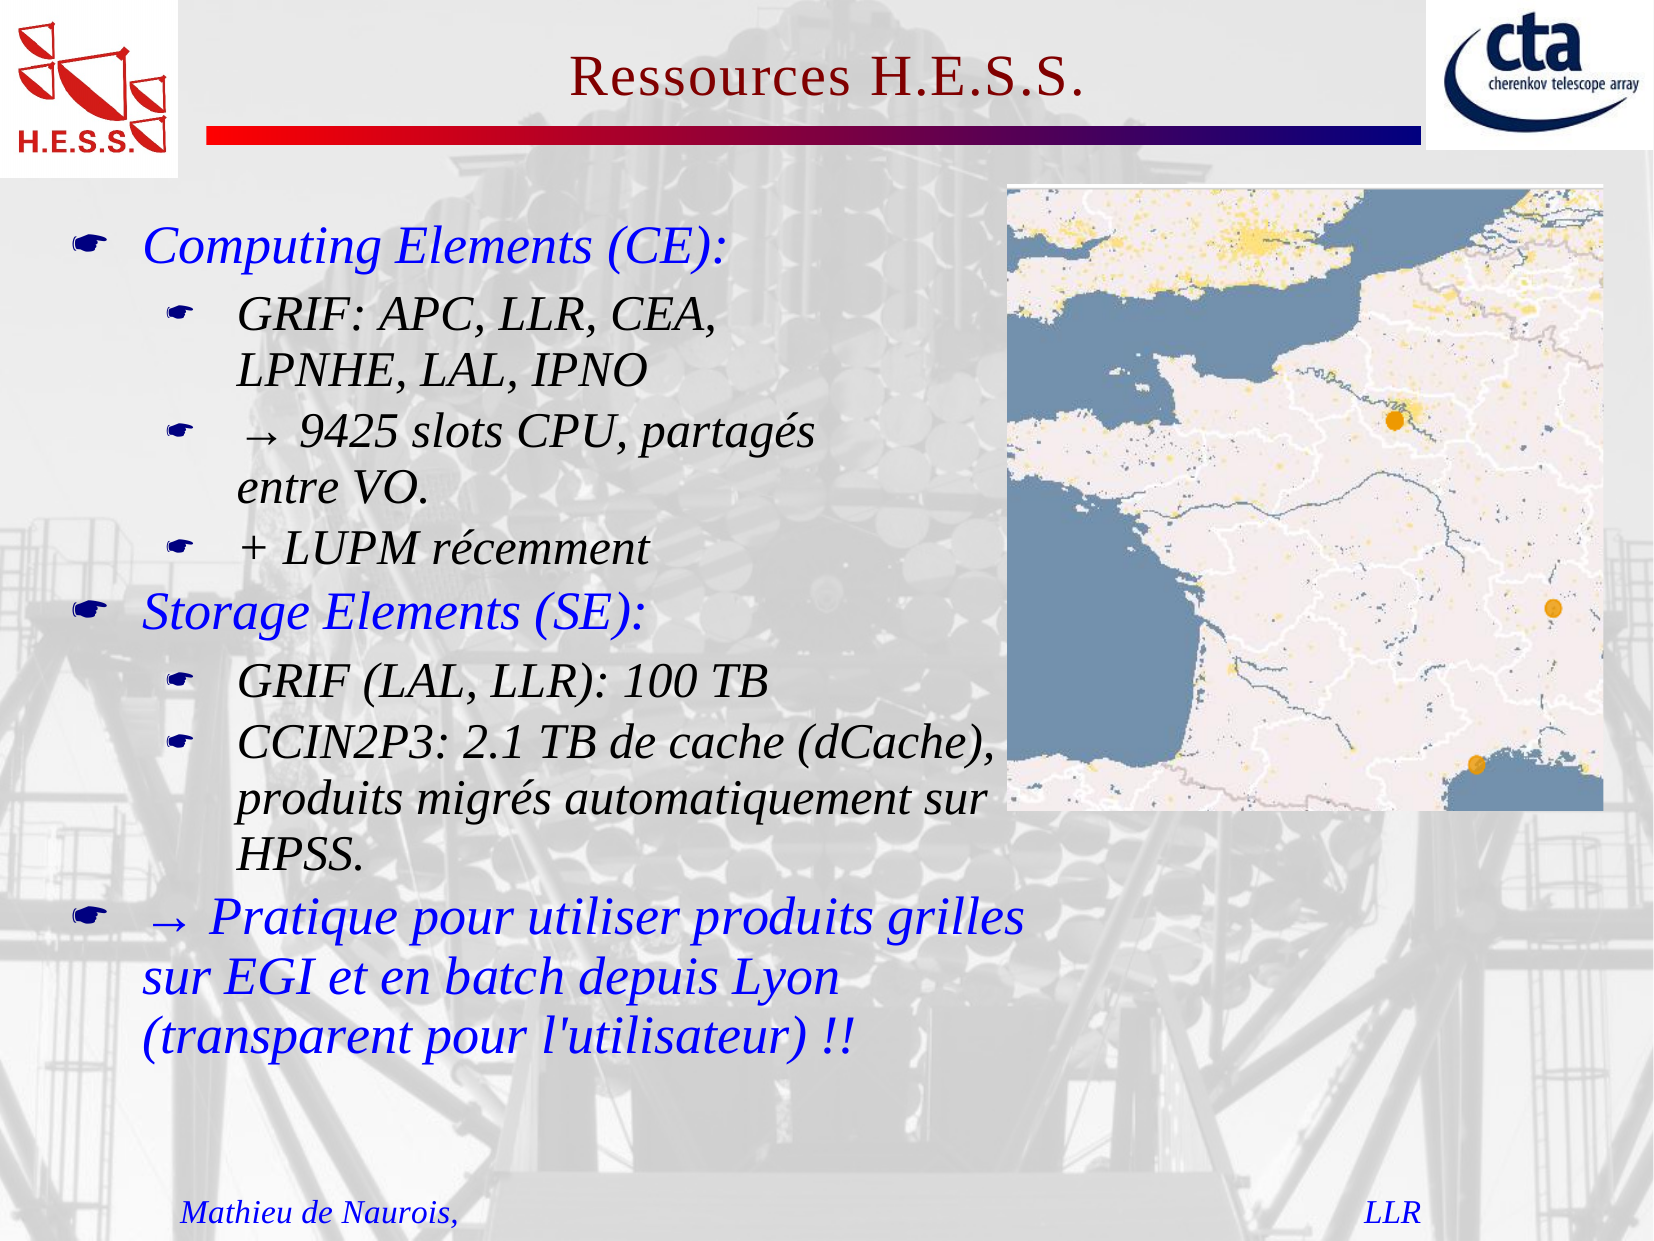

# Ressources H.E.S.S.
Computing Elements (CE):
GRIF: APC, LLR, CEA,
LPNHE, LAL, IPNO
→ 9425 slots CPU, partagés
entre VO.
+ LUPM récemment
Storage Elements (SE):
GRIF (LAL, LLR): 100 TB
CCIN2P3: 2.1 TB de cache (dCache), produits migrés automatiquement sur HPSS.
→ Pratique pour utiliser produits grilles sur EGI et en batch depuis Lyon (transparent pour l'utilisateur) !!